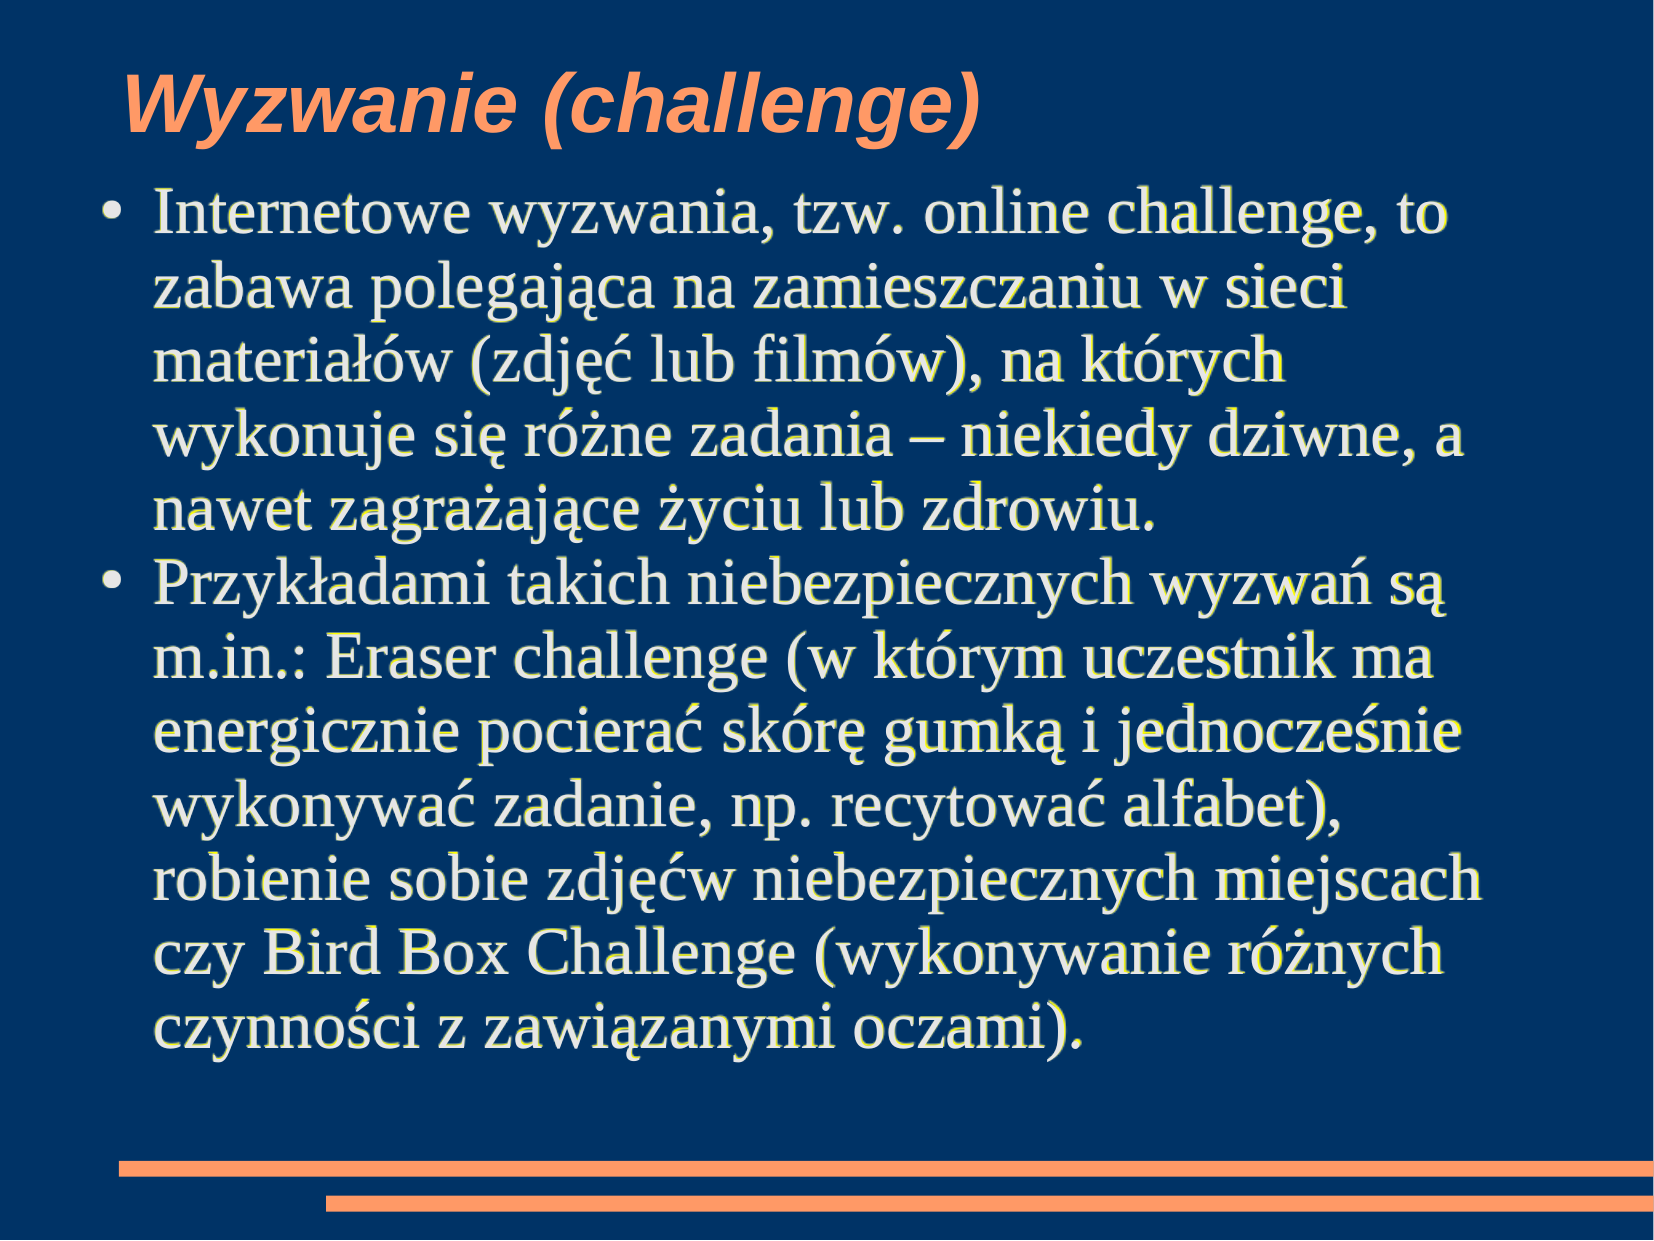

# Wyzwanie (challenge)
Internetowe wyzwania, tzw. online challenge, to zabawa polegająca na zamieszczaniu w sieci materiałów (zdjęć lub filmów), na których wykonuje się różne zadania – niekiedy dziwne, a nawet zagrażające życiu lub zdrowiu.
Przykładami takich niebezpiecznych wyzwań są m.in.: Eraser challenge (w którym uczestnik ma energicznie pocierać skórę gumką i jednocześnie wykonywać zadanie, np. recytować alfabet), robienie sobie zdjęćw niebezpiecznych miejscach czy Bird Box Challenge (wykonywanie różnych czynności z zawiązanymi oczami).